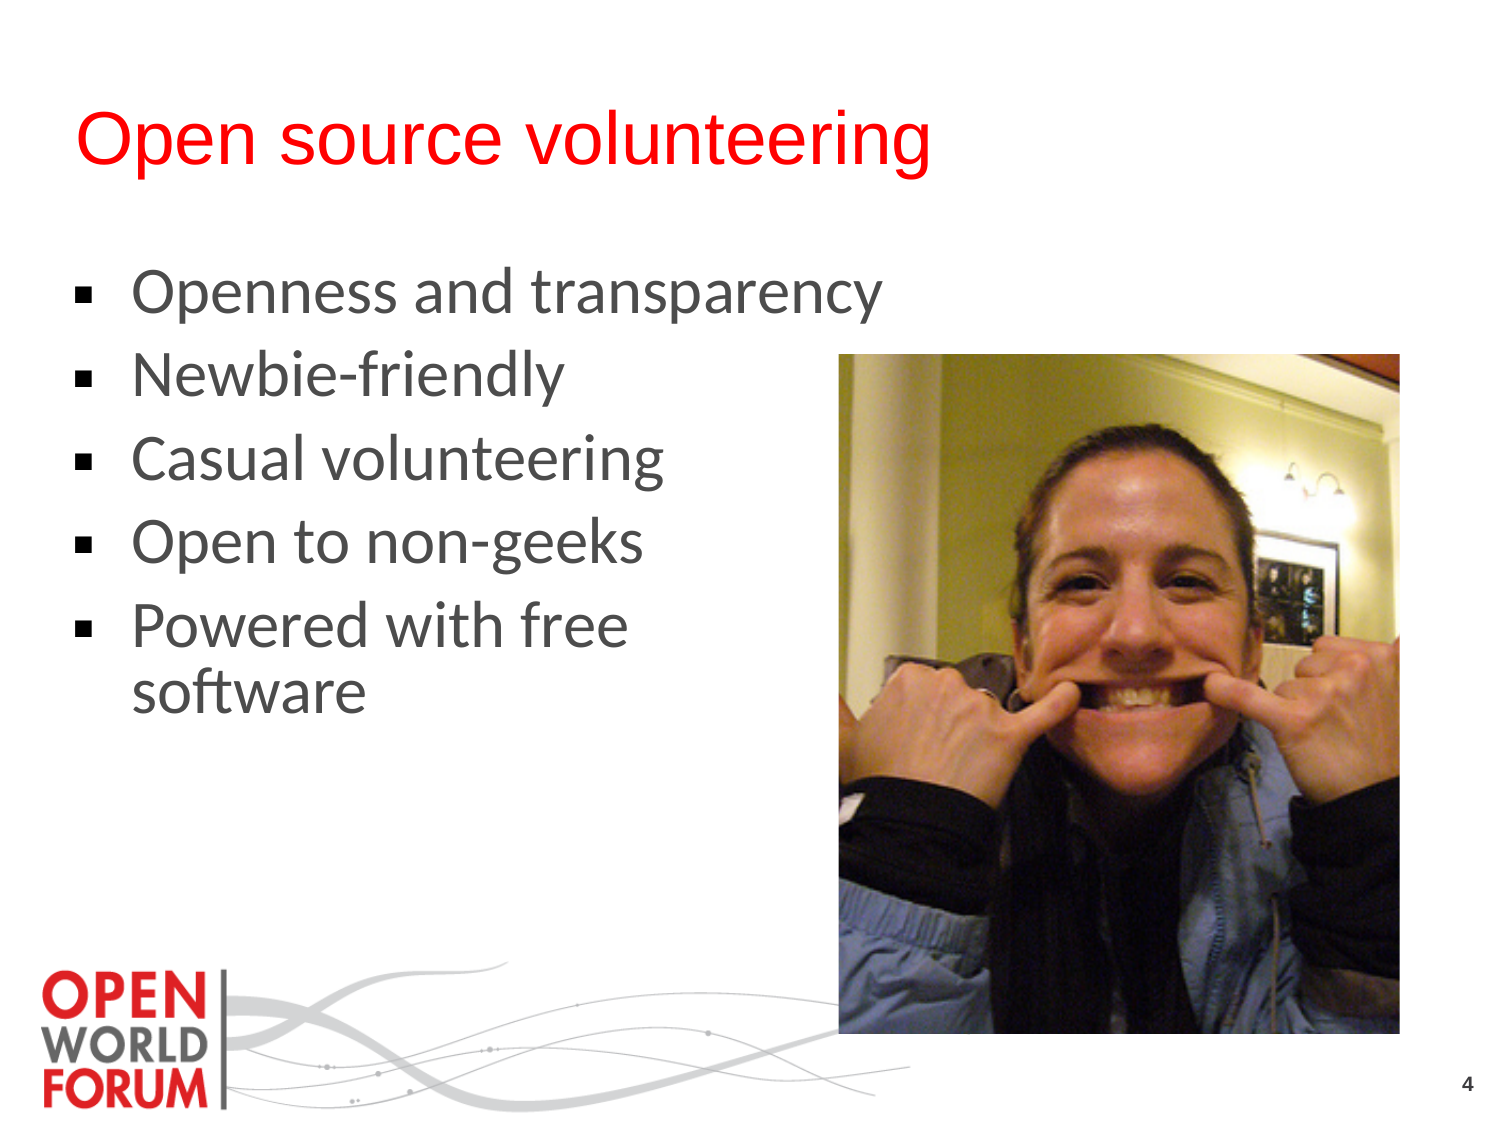

# Open source volunteering
Openness and transparency
Newbie-friendly
Casual volunteering
Open to non-geeks
Powered with free
software
4